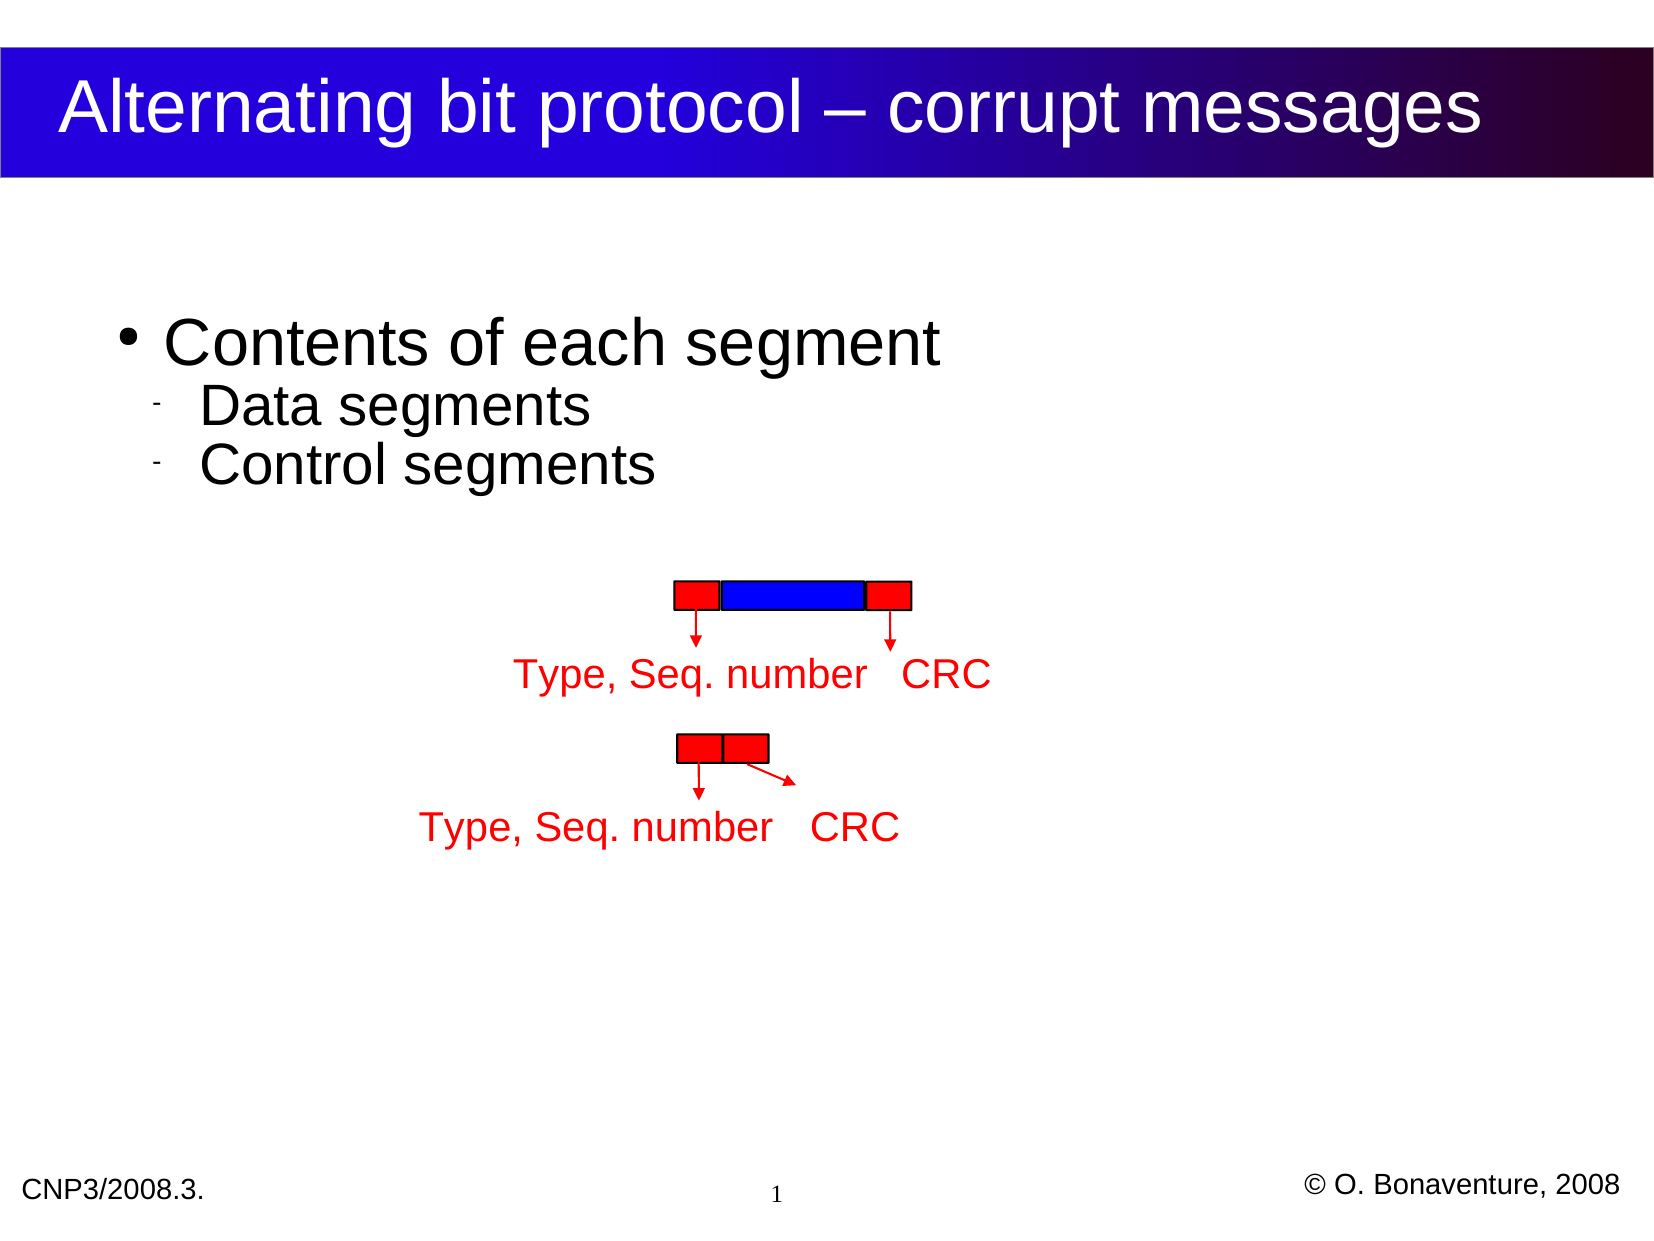

# Alternating bit protocol – corrupt messages
Contents of each segment
Data segments
Control segments
Type, Seq. number
CRC
Type, Seq. number
CRC
© O. Bonaventure, 2008
CNP3/2008.3.